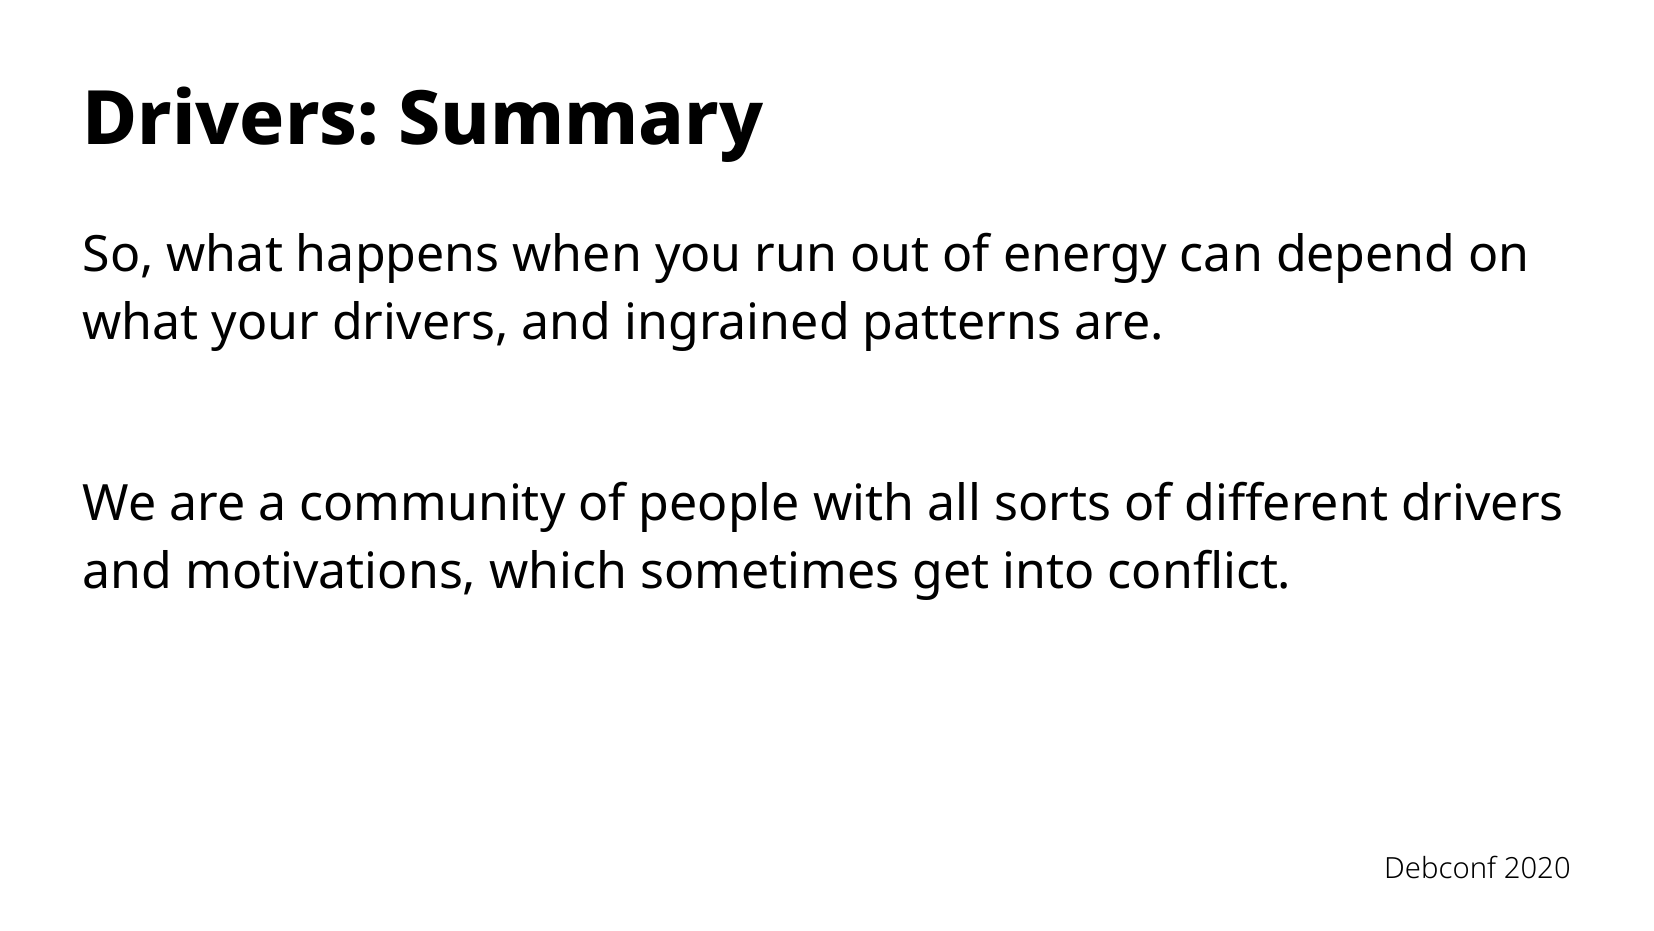

# Drivers: Summary
So, what happens when you run out of energy can depend on what your drivers, and ingrained patterns are.
We are a community of people with all sorts of different drivers and motivations, which sometimes get into conflict.
Debconf 2020